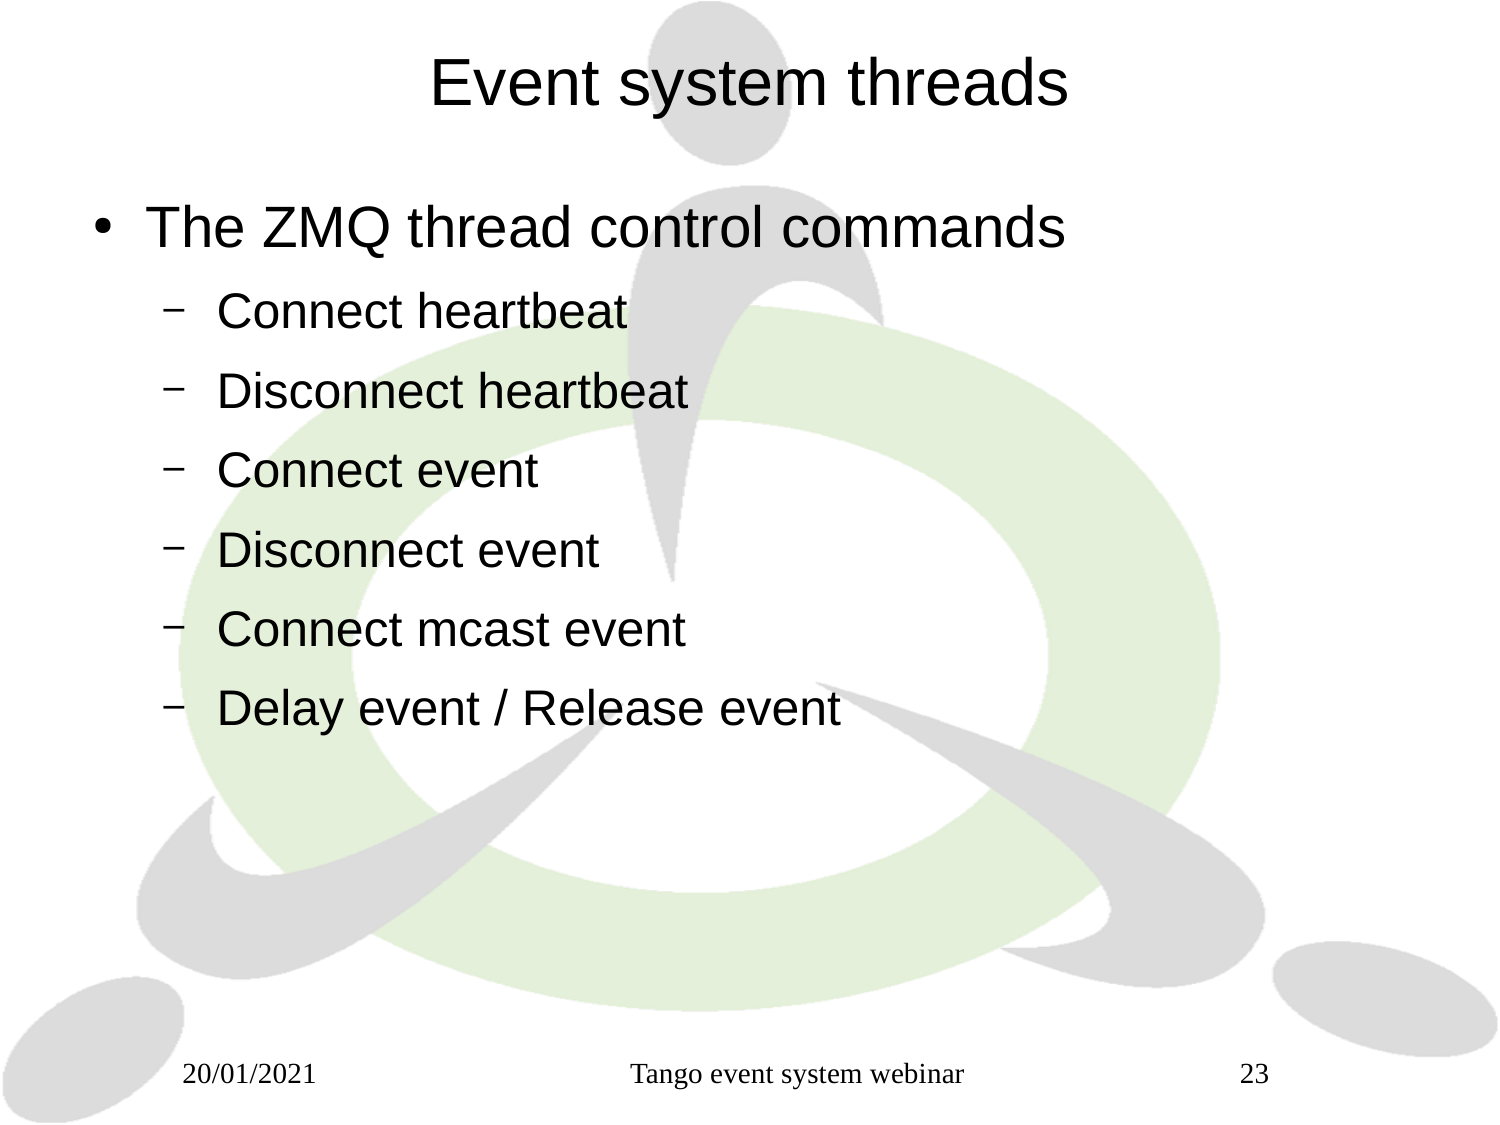

# Event system threads
The ZMQ thread control commands
Connect heartbeat
Disconnect heartbeat
Connect event
Disconnect event
Connect mcast event
Delay event / Release event
20/01/2021
Tango event system webinar
23